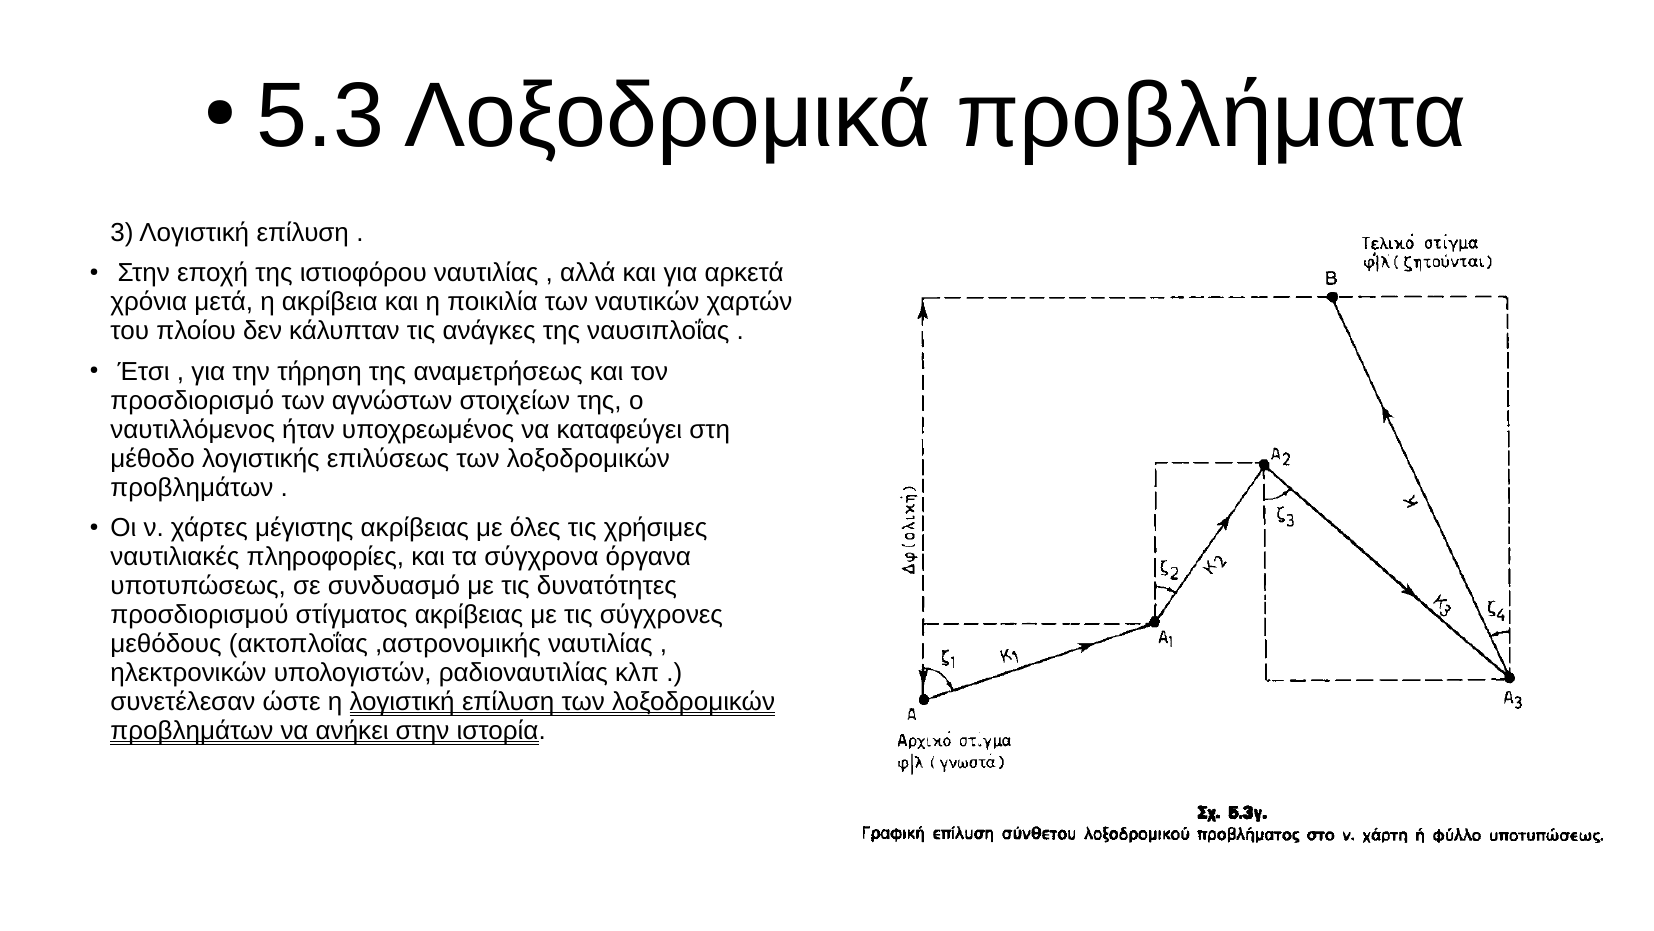

# 5.3 Λοξοδρομικά προβλήματα
3) Λογιστική επίλυση .
 Στην εποχή της ιστιοφόρου ναυτιλίας , αλλά και για αρκετά χρόνια μετά, η ακρίβεια και η ποικιλία των ναυτικών χαρτών του πλοίου δεν κάλυπταν τις ανάγκες της ναυσιπλοΐας .
 Έτσι , για την τήρηση της αναμετρήσεως και τον προσδιορισμό των αγνώστων στοιχείων της, ο ναυτιλλόμενος ήταν υποχρεωμένος να καταφεύγει στη μέθοδο λογιστικής επιλύσεως των λοξοδρομικών προβλημάτων .
Οι ν. χάρτες μέγιστης ακρίβειας με όλες τις χρήσιμες ναυτιλιακές πληροφορίες, και τα σύγχρονα όργανα υποτυπώσεως, σε συνδυασμό με τις δυνατότητες προσδιορισμού στίγματος ακρίβειας με τις σύγχρονες μεθόδους (ακτοπλοΐας ,αστρονομικής ναυτιλίας , ηλεκτρονικών υπολογιστών, ραδιοναυτιλίας κλπ .) συνετέλεσαν ώστε η λογιστική επίλυση των λοξοδρομικών προβλημάτων να ανήκει στην ιστορία.